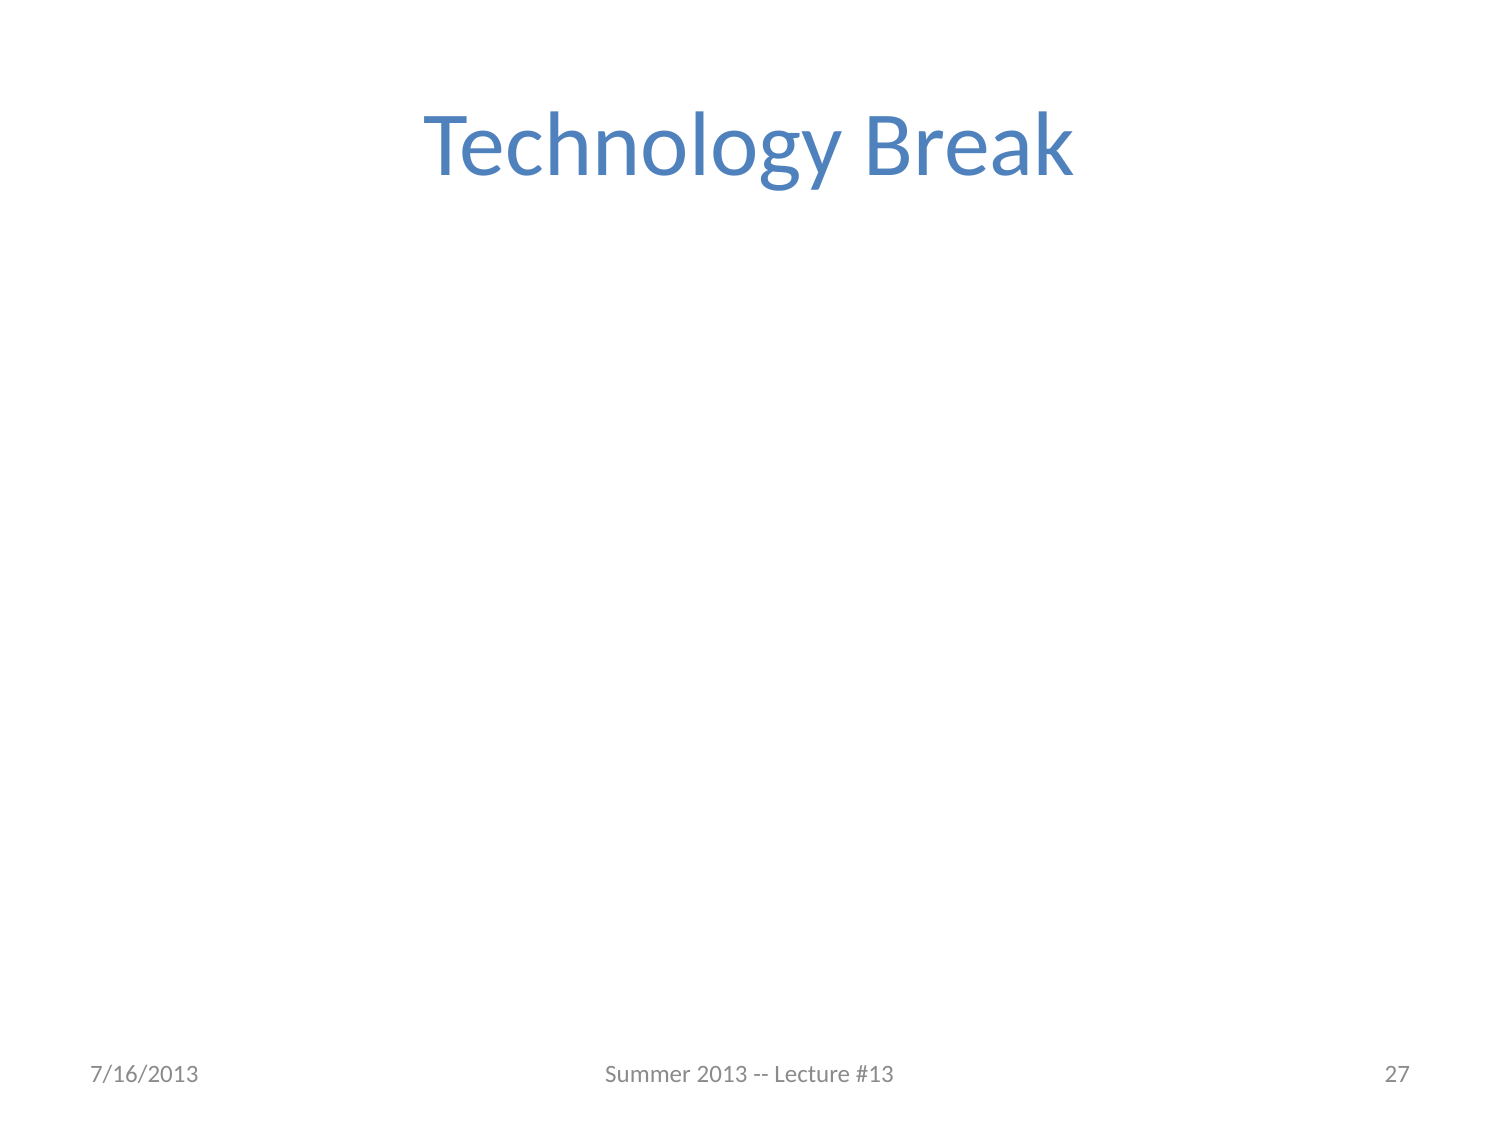

# Technology Break
7/16/2013
Summer 2013 -- Lecture #13